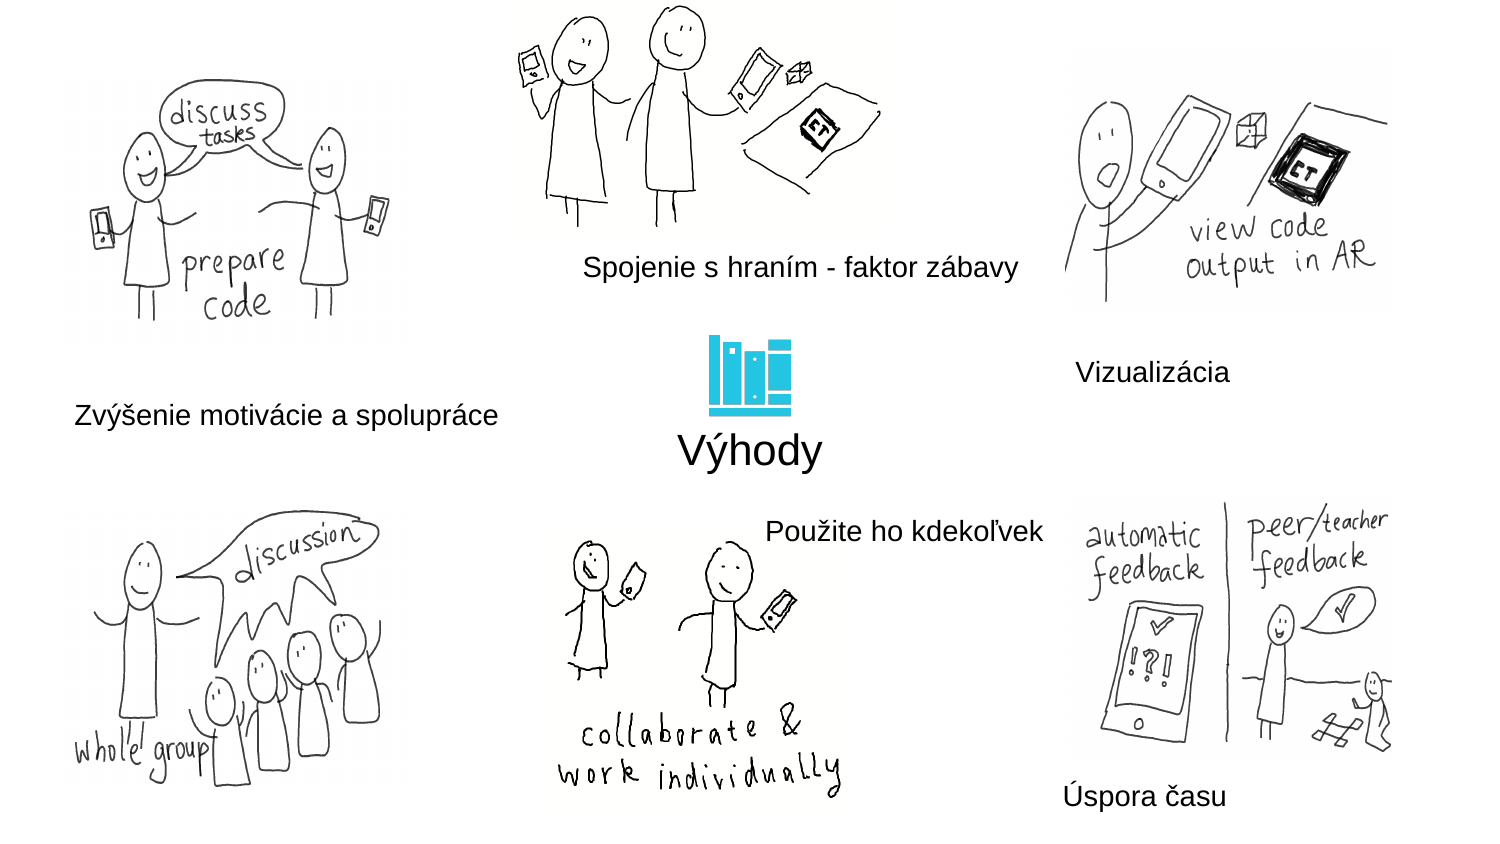

Spojenie s hraním - faktor zábavy
Vizualizácia
Zvýšenie motivácie a spolupráce
# Výhody
Použite ho kdekoľvek
Úspora času